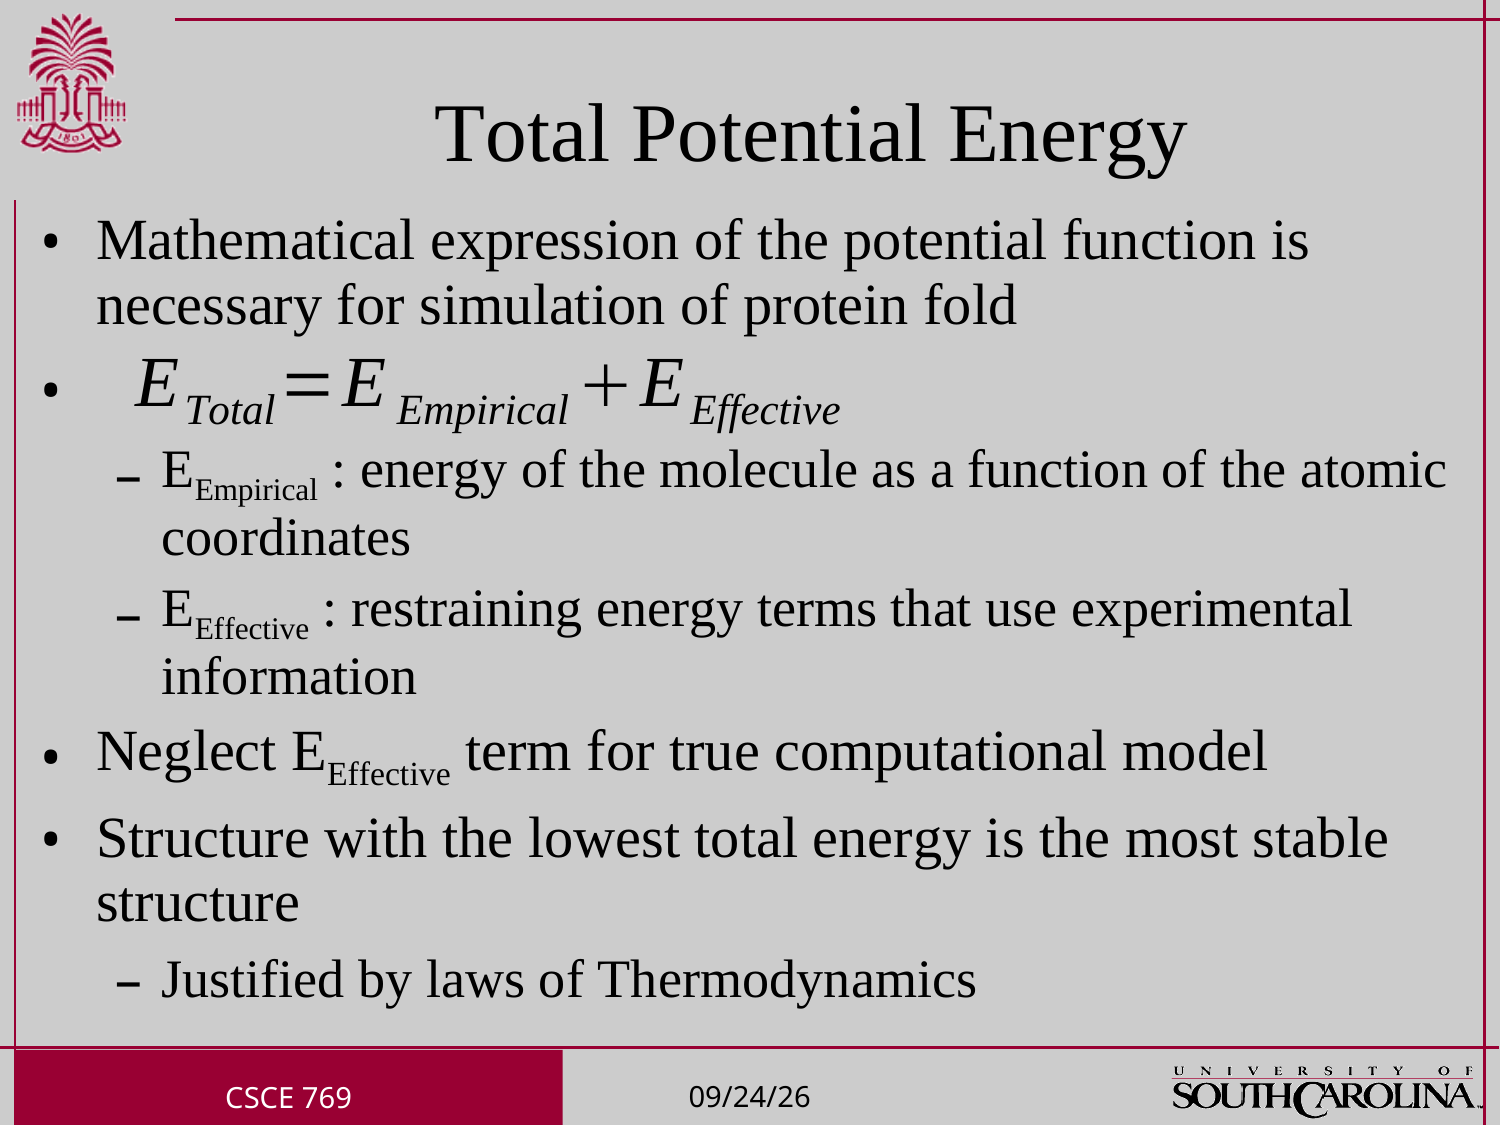

# Total Potential Energy
Mathematical expression of the potential function is necessary for simulation of protein fold
EEmpirical : energy of the molecule as a function of the atomic coordinates
EEffective : restraining energy terms that use experimental information
Neglect EEffective term for true computational model
Structure with the lowest total energy is the most stable structure
Justified by laws of Thermodynamics